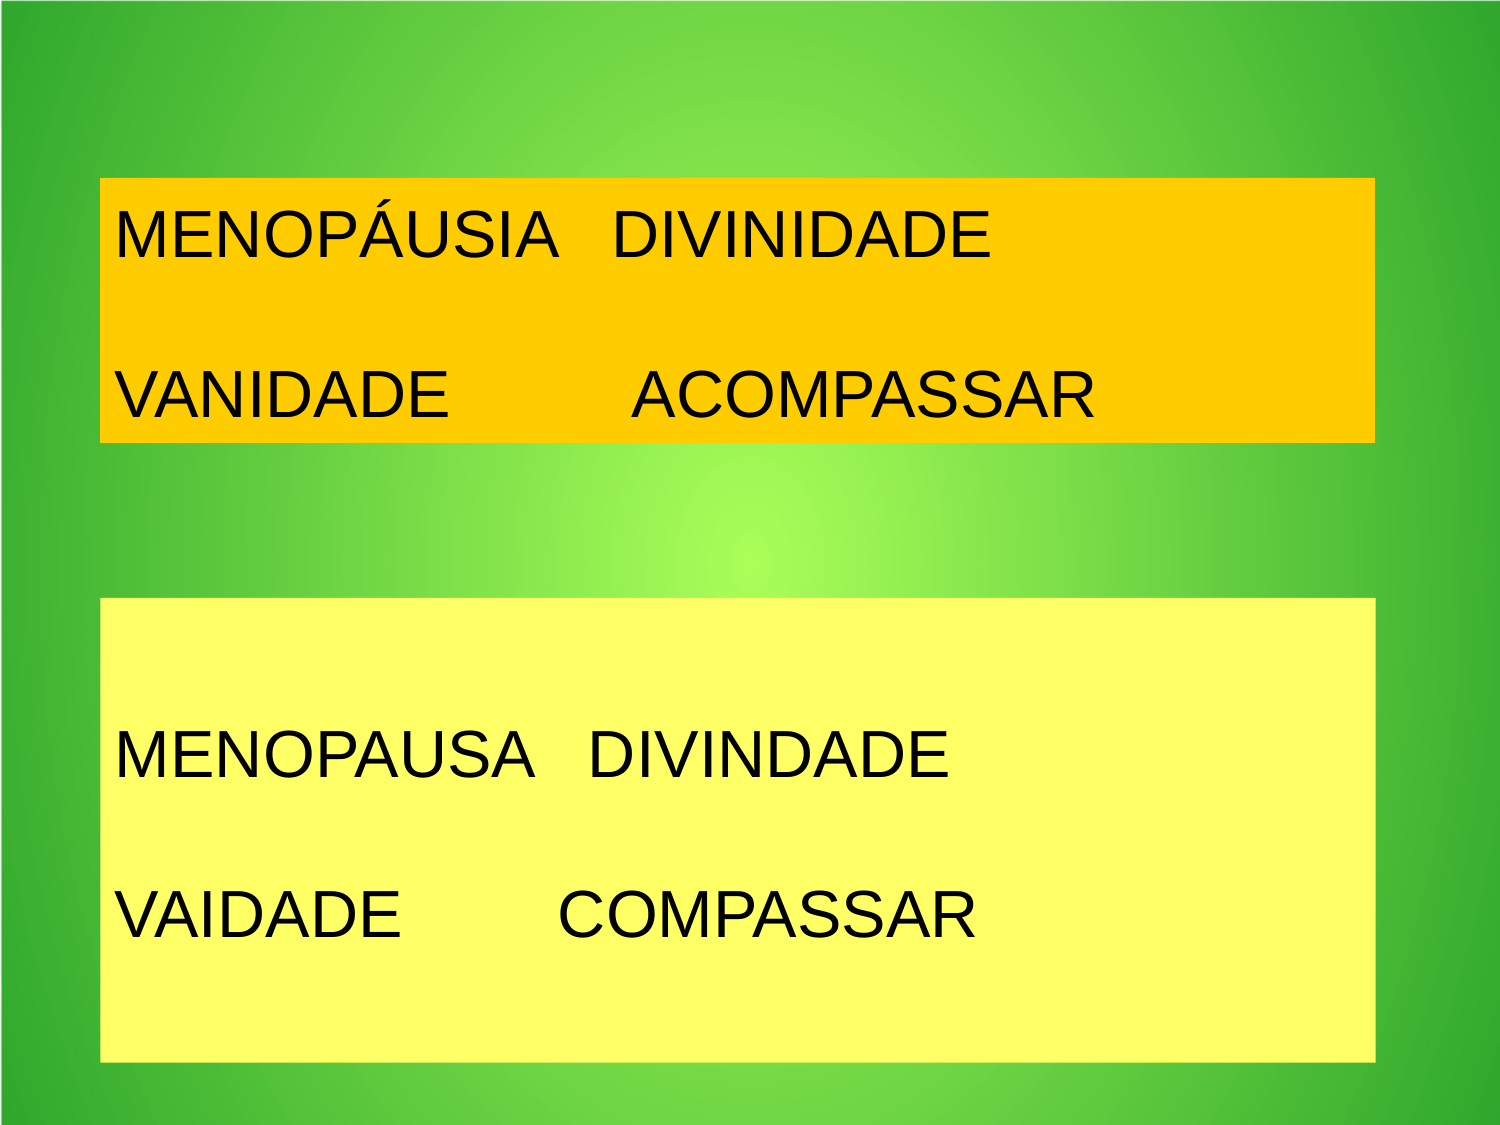

MENOPÁUSIA DIVINIDADE
VANIDADE			ACOMPASSAR
MENOPAUSA DIVINDADE
VAIDADE			COMPASSAR